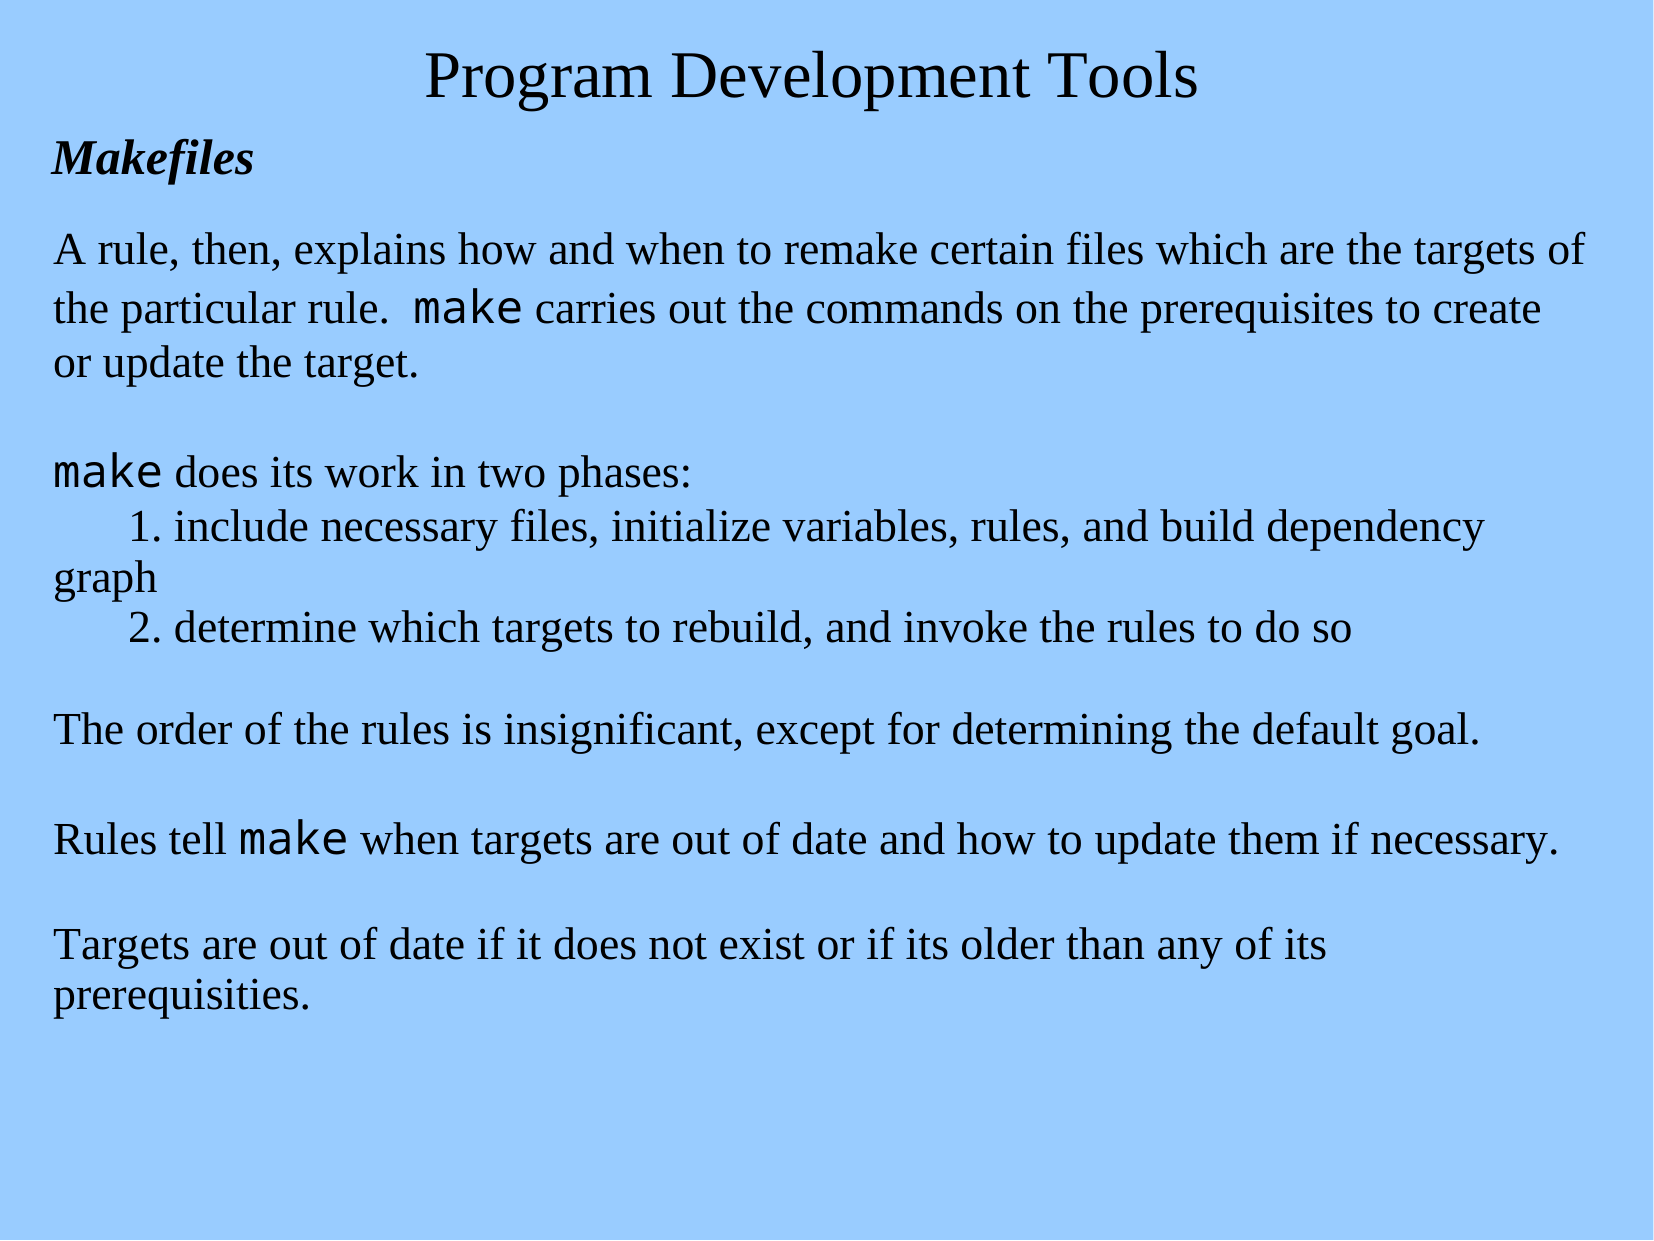

Program Development Tools
Makefiles
A rule, then, explains how and when to remake certain files which are the targets of the particular rule. make carries out the commands on the prerequisites to create or update the target.
make does its work in two phases:
	1. include necessary files, initialize variables, rules, and build dependency graph
	2. determine which targets to rebuild, and invoke the rules to do so
The order of the rules is insignificant, except for determining the default goal.
Rules tell make when targets are out of date and how to update them if necessary.
Targets are out of date if it does not exist or if its older than any of its prerequisities.